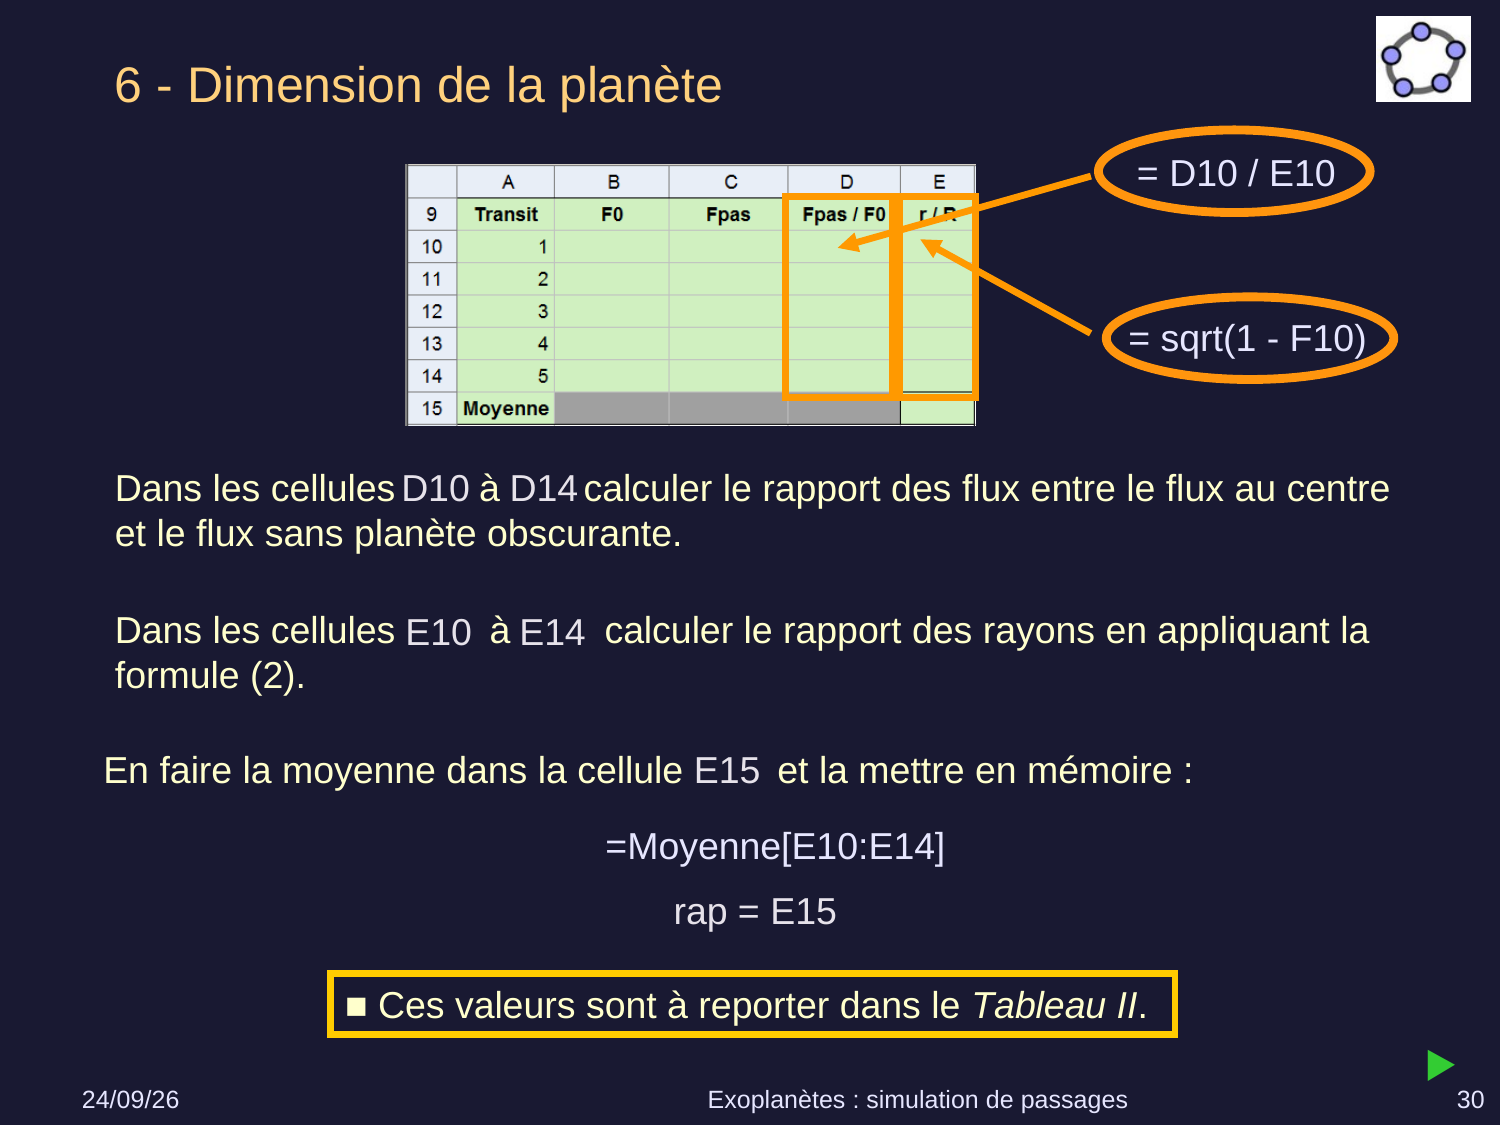

6 - Dimension de la planète
= D10 / E10
= sqrt(1 - F10)
Dans les cellules à calculer le rapport des flux entre le flux au centre et le flux sans planète obscurante.
D10
D14
Dans les cellules à calculer le rapport des rayons en appliquant la formule (2).
E10
E14
E15
En faire la moyenne dans la cellule et la mettre en mémoire :
=Moyenne[E10:E14]
rap = E15
■ Ces valeurs sont à reporter dans le Tableau II.

Exoplanètes : simulation de passages
30